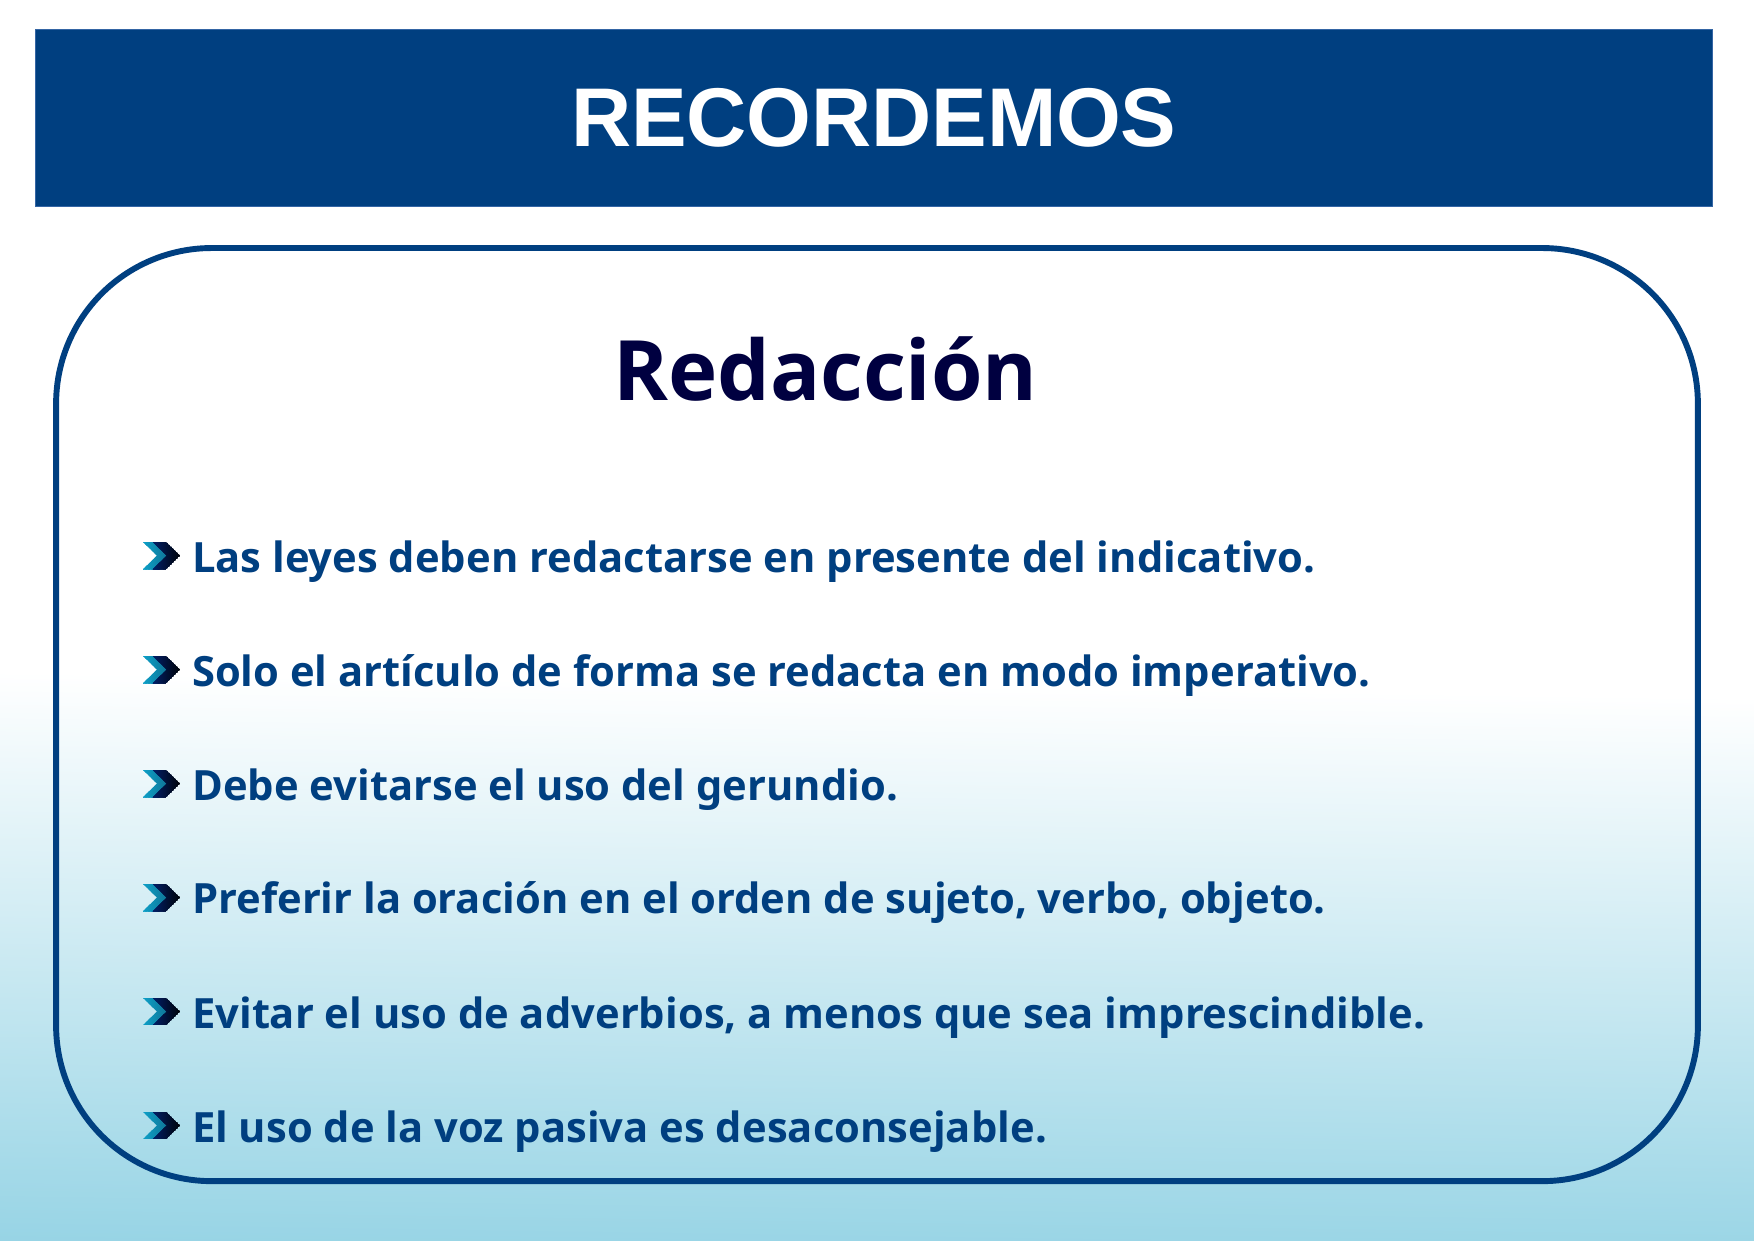

RECORDEMOS
Redacción
 Las leyes deben redactarse en presente del indicativo.
 Solo el artículo de forma se redacta en modo imperativo.
 Debe evitarse el uso del gerundio.
 Preferir la oración en el orden de sujeto, verbo, objeto.
 Evitar el uso de adverbios, a menos que sea imprescindible.
 El uso de la voz pasiva es desaconsejable.